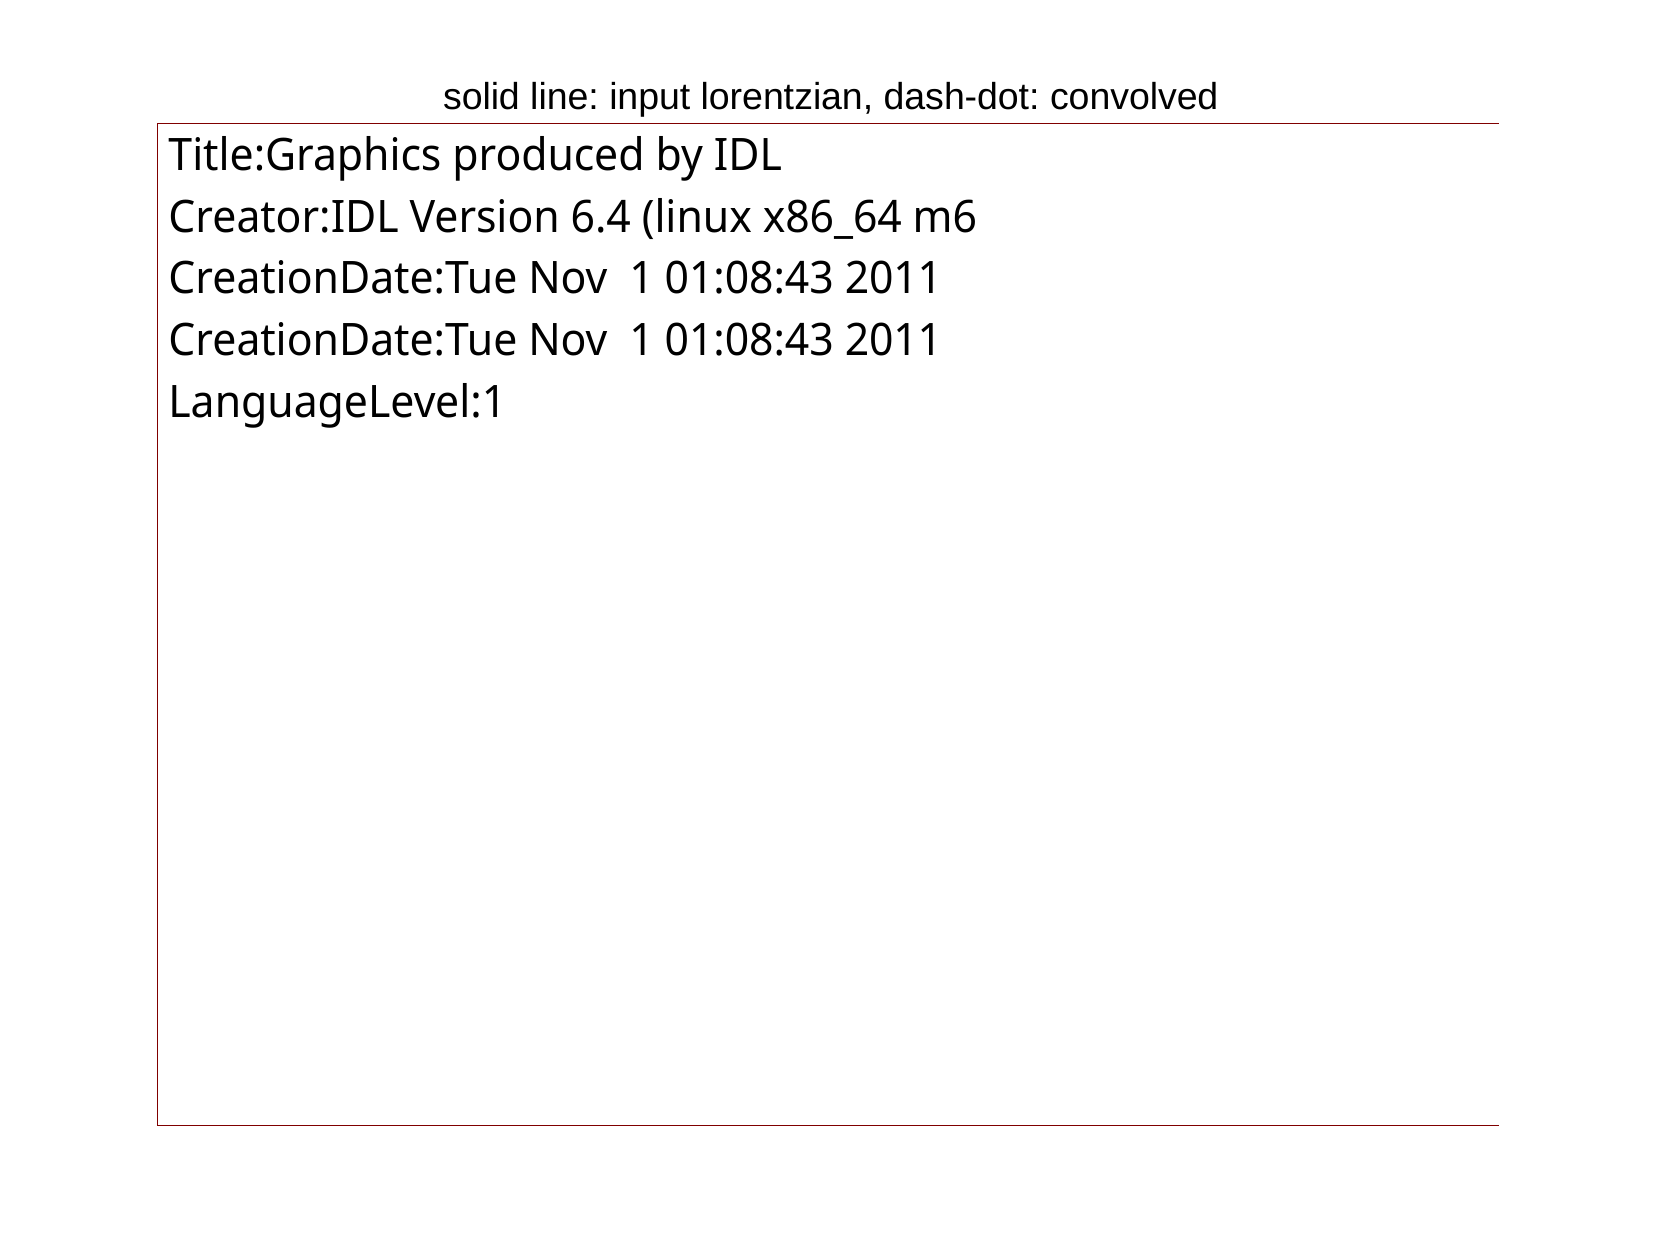

# solid line: input lorentzian, dash-dot: convolved